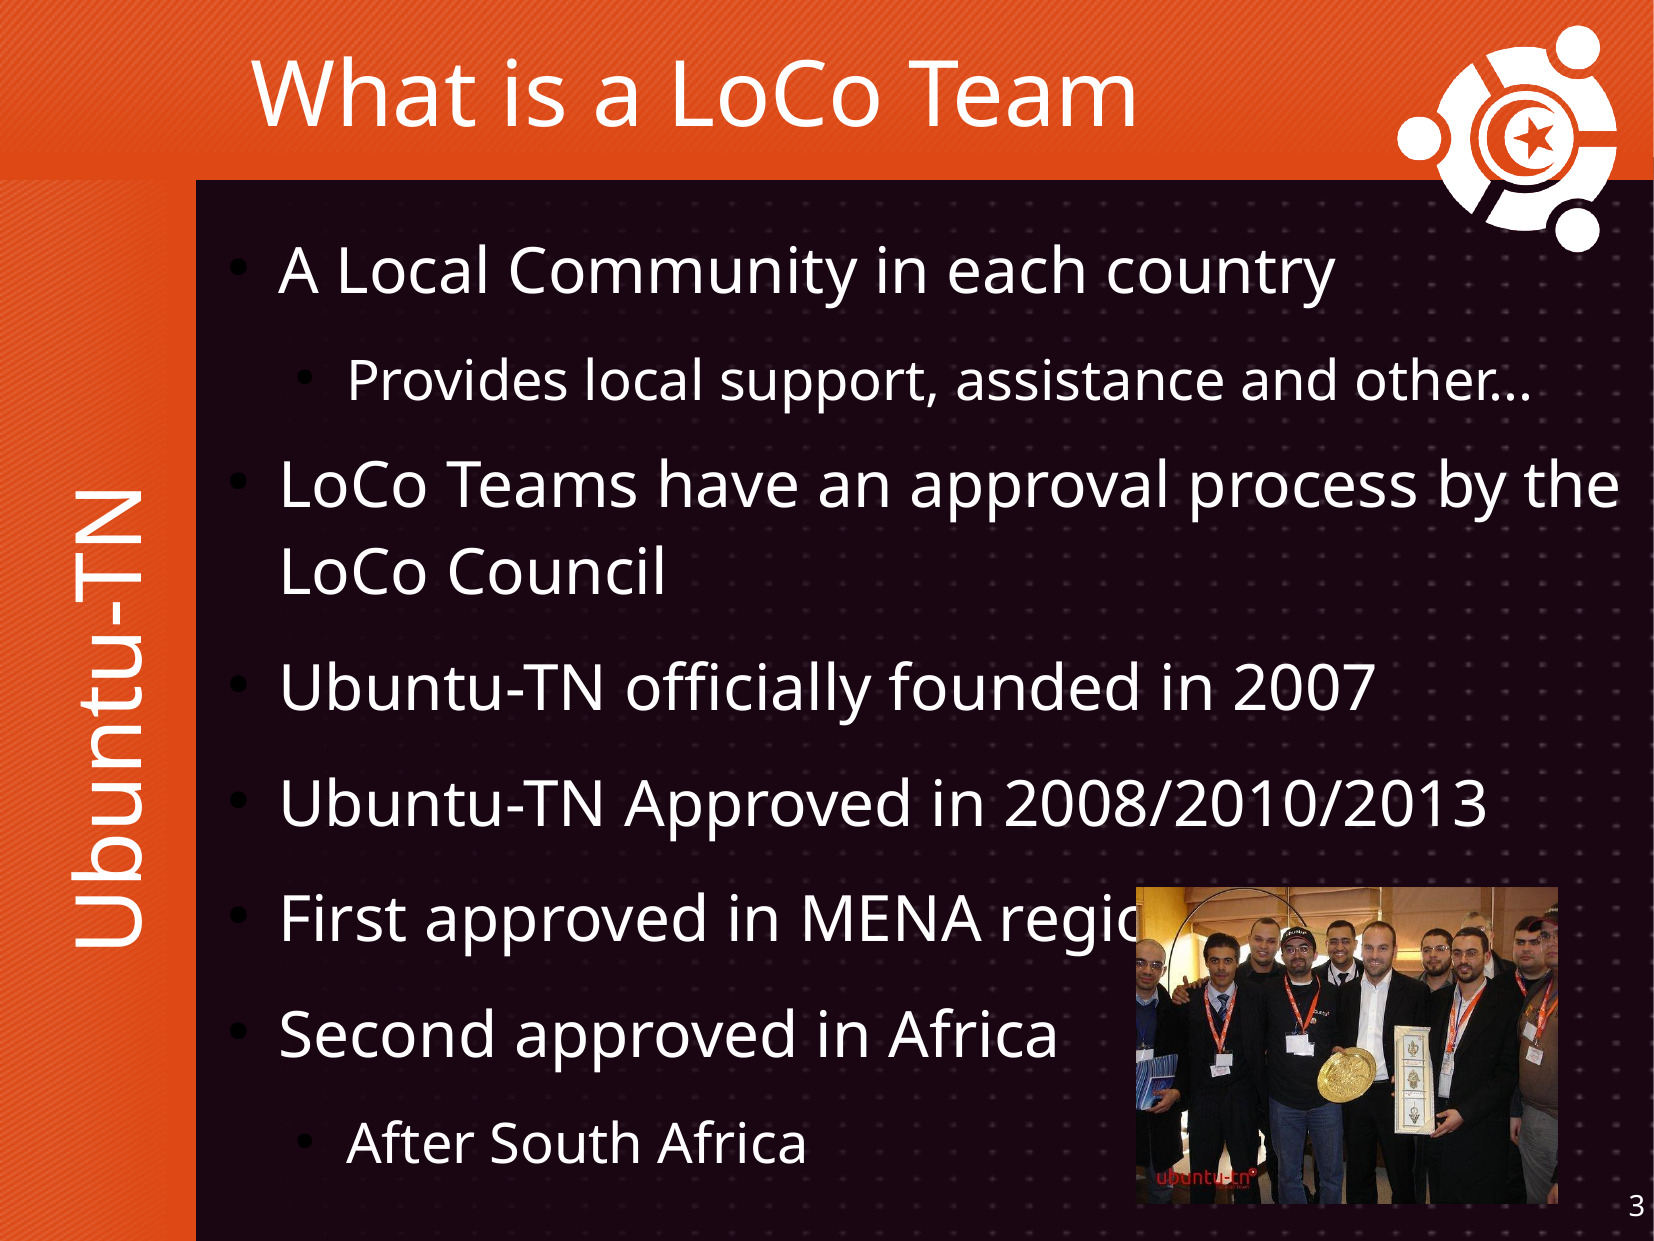

# What is a LoCo Team
A Local Community in each country
Provides local support, assistance and other...
LoCo Teams have an approval process by the LoCo Council
Ubuntu-TN officially founded in 2007
Ubuntu-TN Approved in 2008/2010/2013
First approved in MENA region
Second approved in Africa
After South Africa
Ubuntu-TN
3